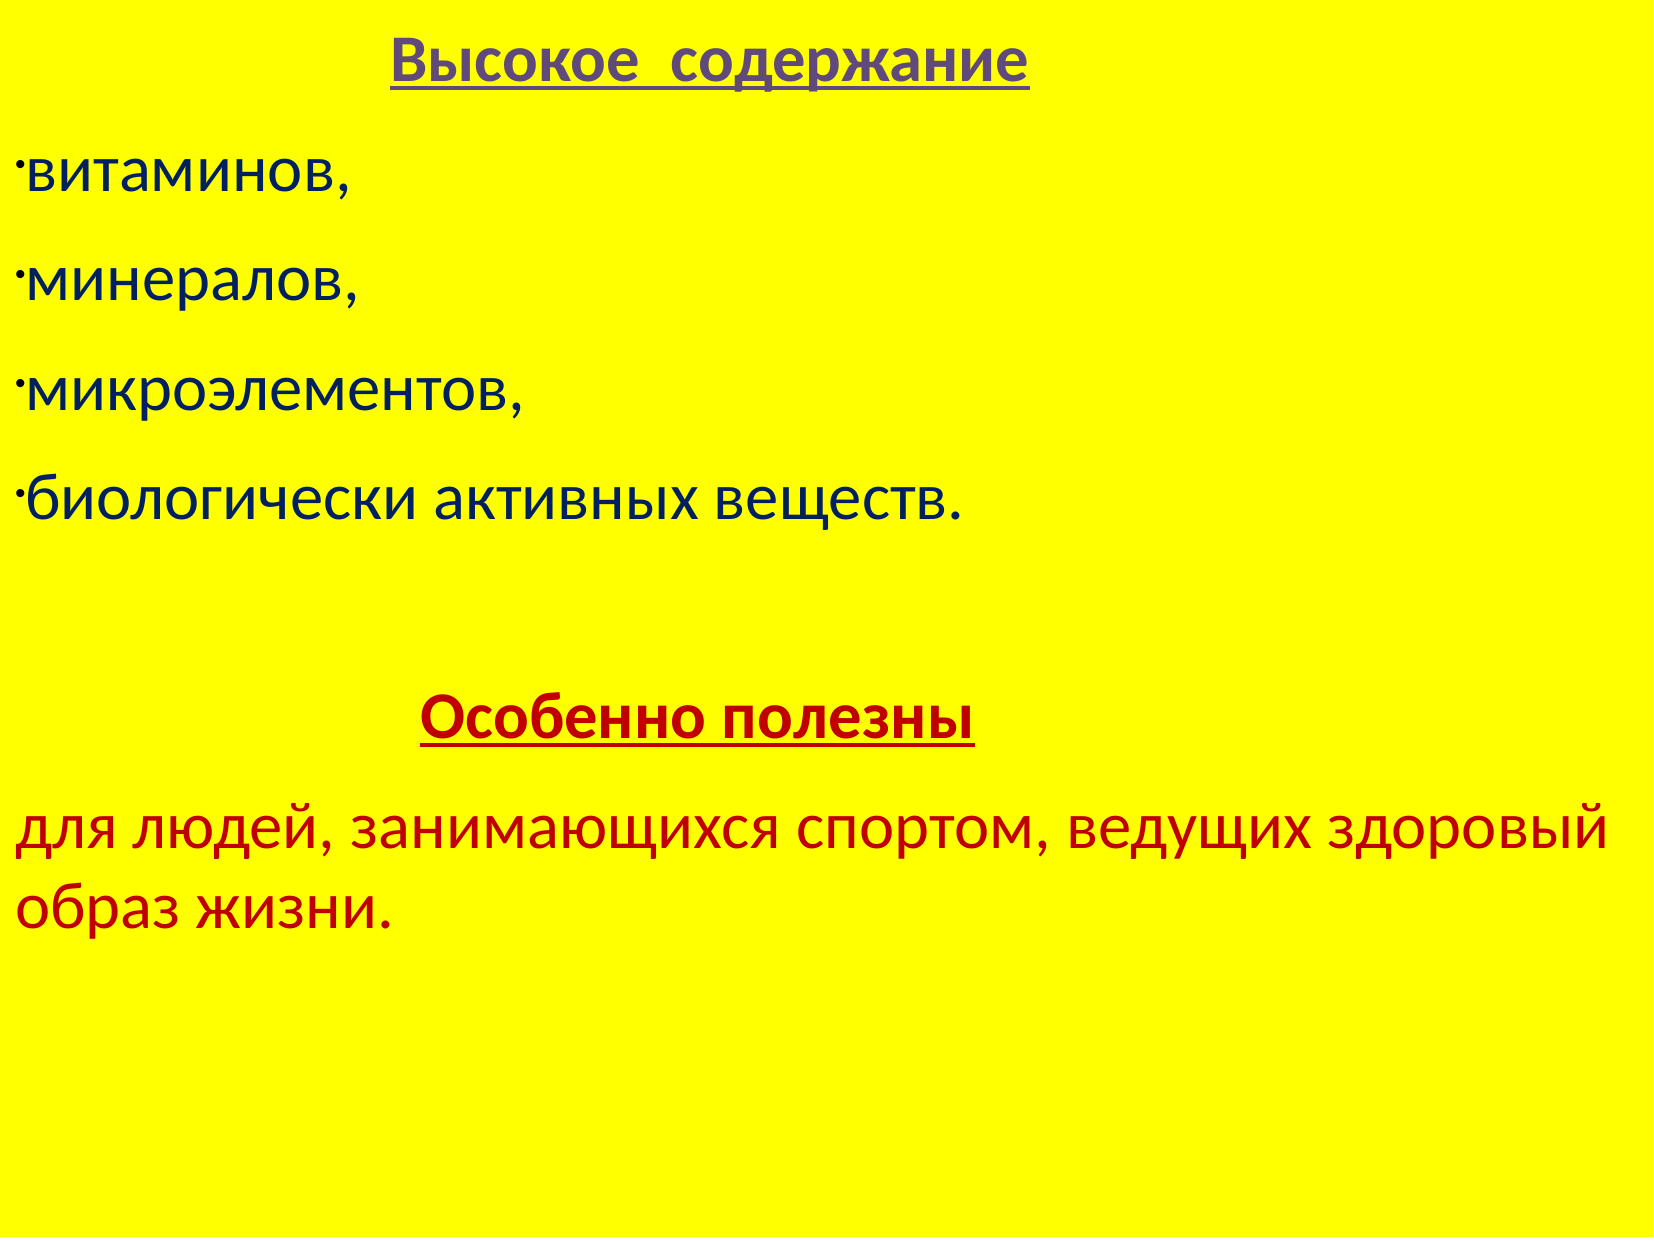

# Высокое содержание
витаминов,
минералов,
микроэлементов,
биологически активных веществ.
 Особенно полезны
для людей, занимающихся спортом, ведущих здоровый образ жизни.